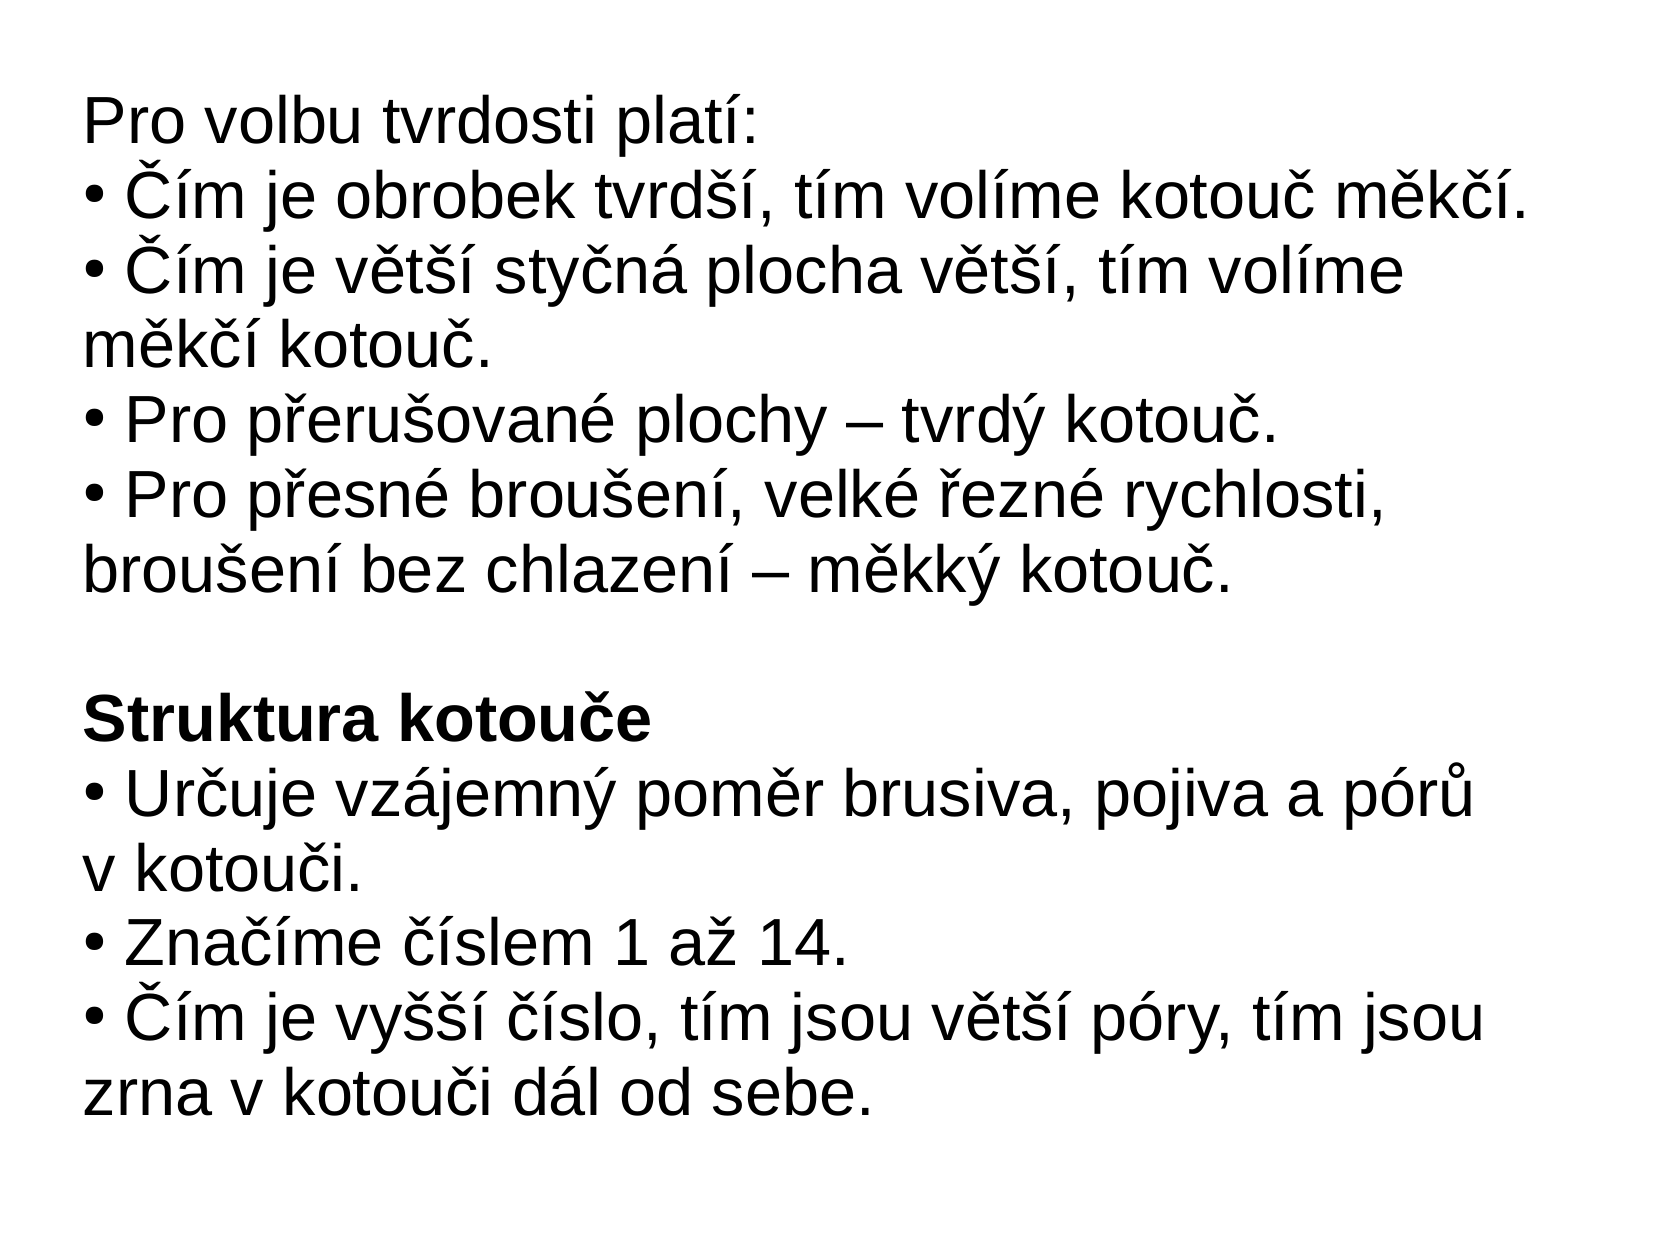

# Pro volbu tvrdosti platí:
 Čím je obrobek tvrdší, tím volíme kotouč měkčí.
 Čím je větší styčná plocha větší, tím volíme měkčí kotouč.
 Pro přerušované plochy – tvrdý kotouč.
 Pro přesné broušení, velké řezné rychlosti, broušení bez chlazení – měkký kotouč.
Struktura kotouče
 Určuje vzájemný poměr brusiva, pojiva a pórů
v kotouči.
 Značíme číslem 1 až 14.
 Čím je vyšší číslo, tím jsou větší póry, tím jsou zrna v kotouči dál od sebe.